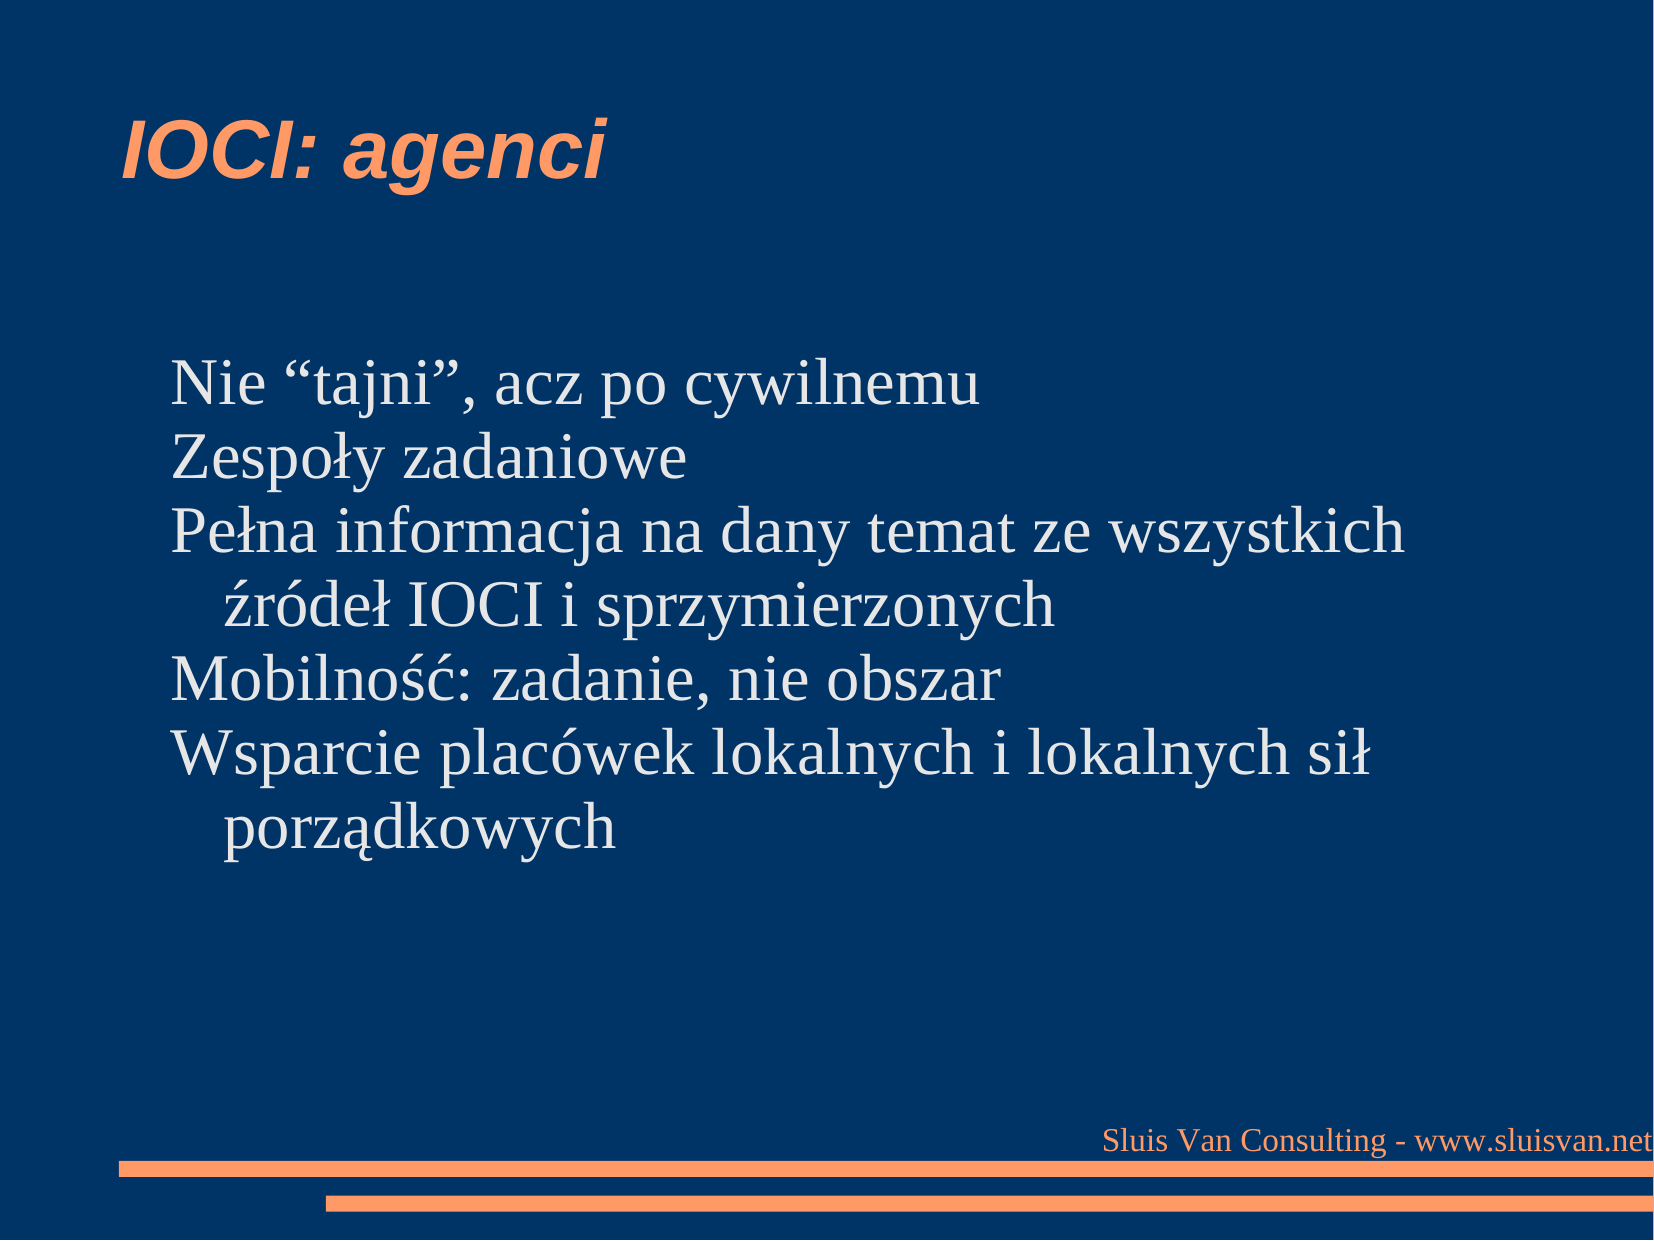

# IOCI: agenci
Nie “tajni”, acz po cywilnemu
Zespoły zadaniowe
Pełna informacja na dany temat ze wszystkich źródeł IOCI i sprzymierzonych
Mobilność: zadanie, nie obszar
Wsparcie placówek lokalnych i lokalnych sił porządkowych
Sluis Van Consulting - www.sluisvan.net